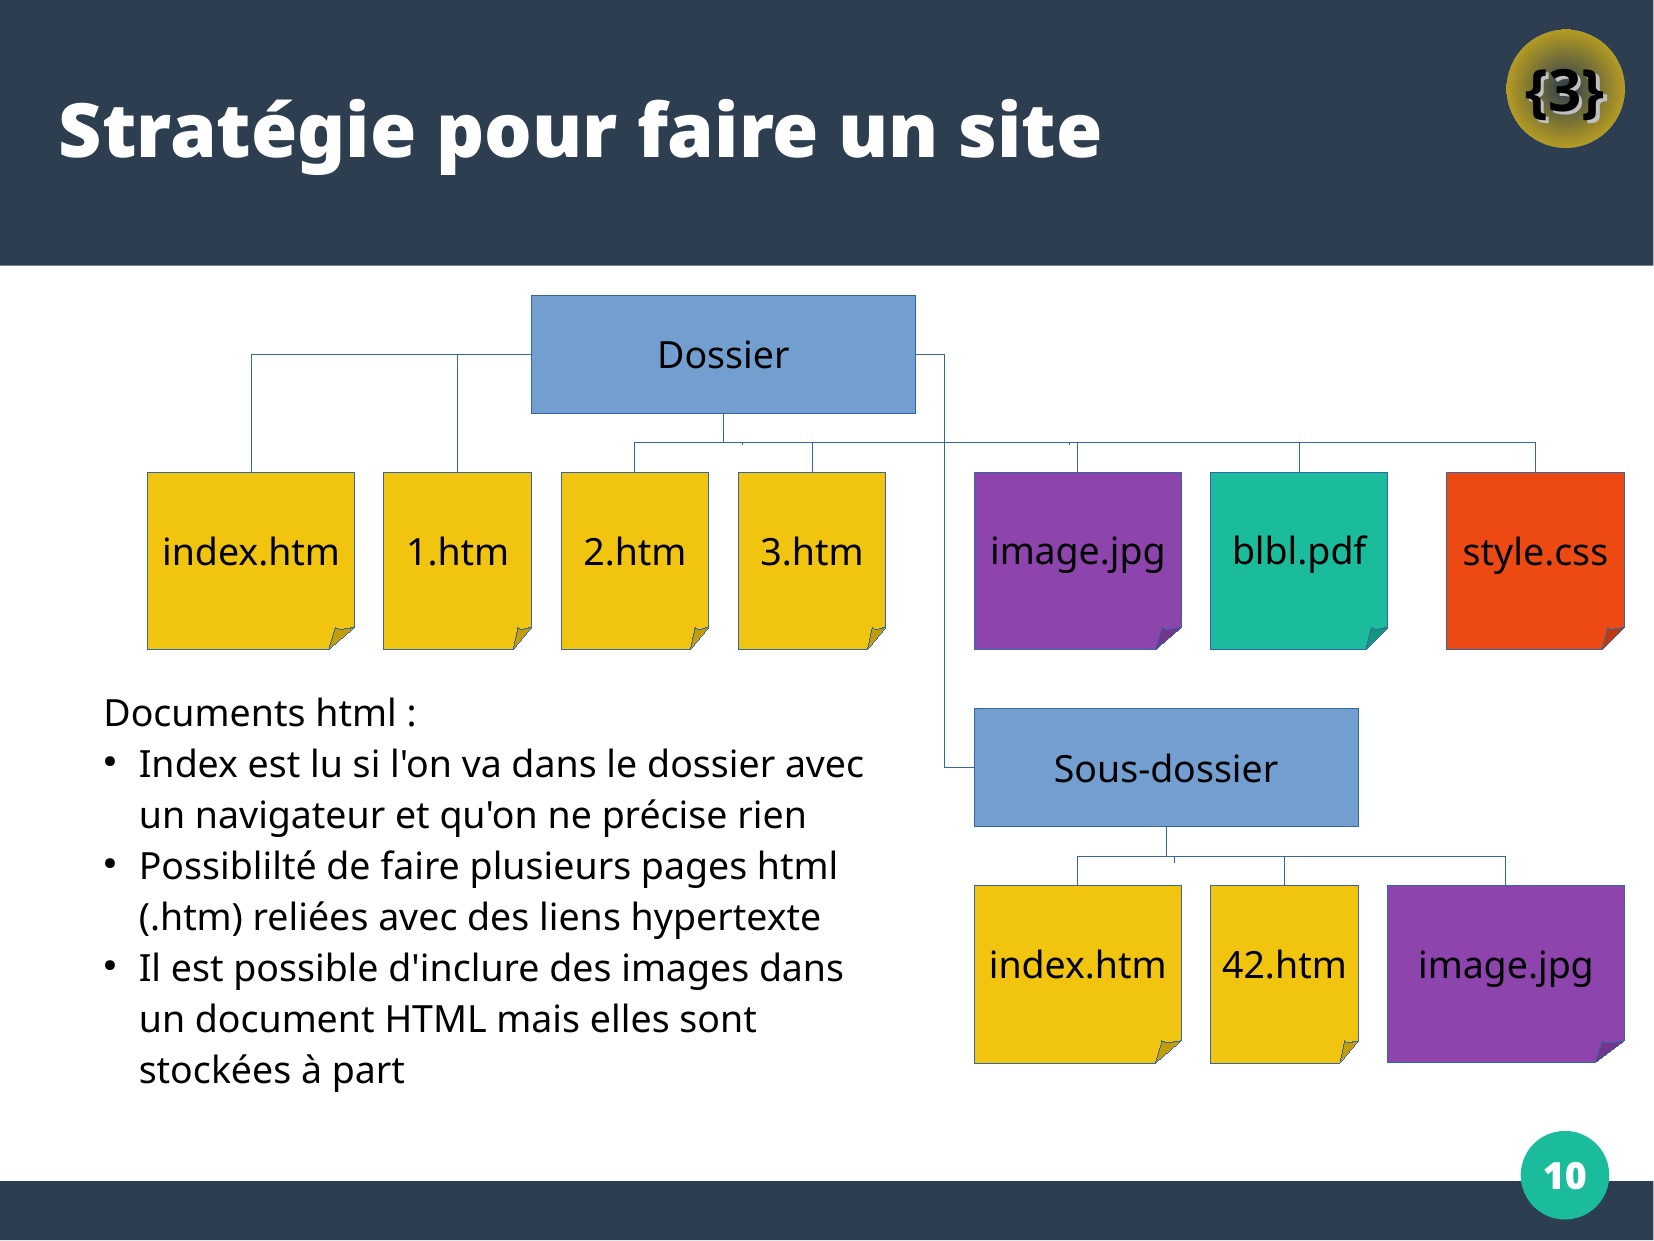

{3}
# Stratégie pour faire un site
Dossier
Dossier
index.htm
1.htm
2.htm
3.htm
style.css
image.jpg
blbl.pdf
Documents html :
Index est lu si l'on va dans le dossier avec un navigateur et qu'on ne précise rien
Possiblilté de faire plusieurs pages html (.htm) reliées avec des liens hypertexte
Il est possible d'inclure des images dans un document HTML mais elles sont stockées à part
Sous-dossier
index.htm
42.htm
image.jpg
10